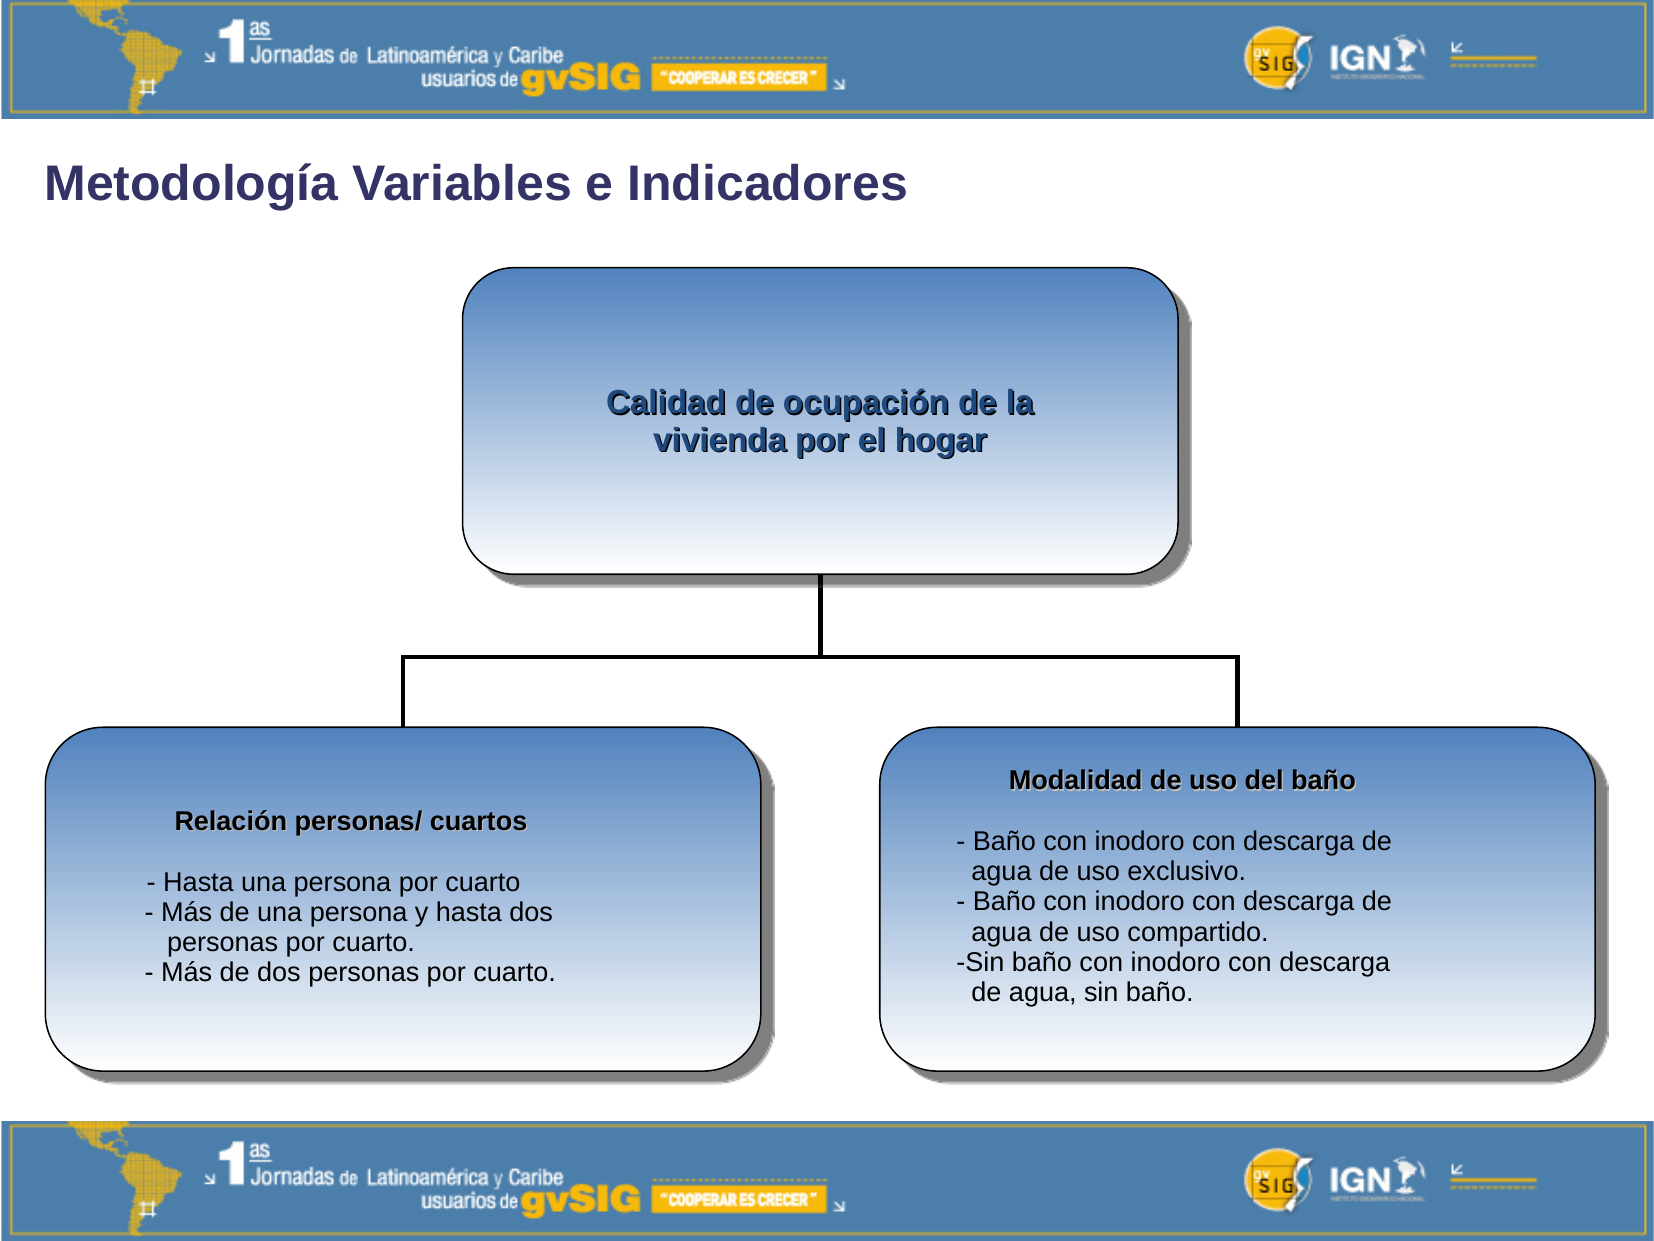

Metodología Variables e Indicadores
Calidad de ocupación de la
vivienda por el hogar
 Relación personas/ cuartos
 - Hasta una persona por cuarto
 - Más de una persona y hasta dos
 personas por cuarto.
 - Más de dos personas por cuarto.
 Modalidad de uso del baño
 - Baño con inodoro con descarga de
 agua de uso exclusivo.
 - Baño con inodoro con descarga de
 agua de uso compartido.
 -Sin baño con inodoro con descarga
 de agua, sin baño.